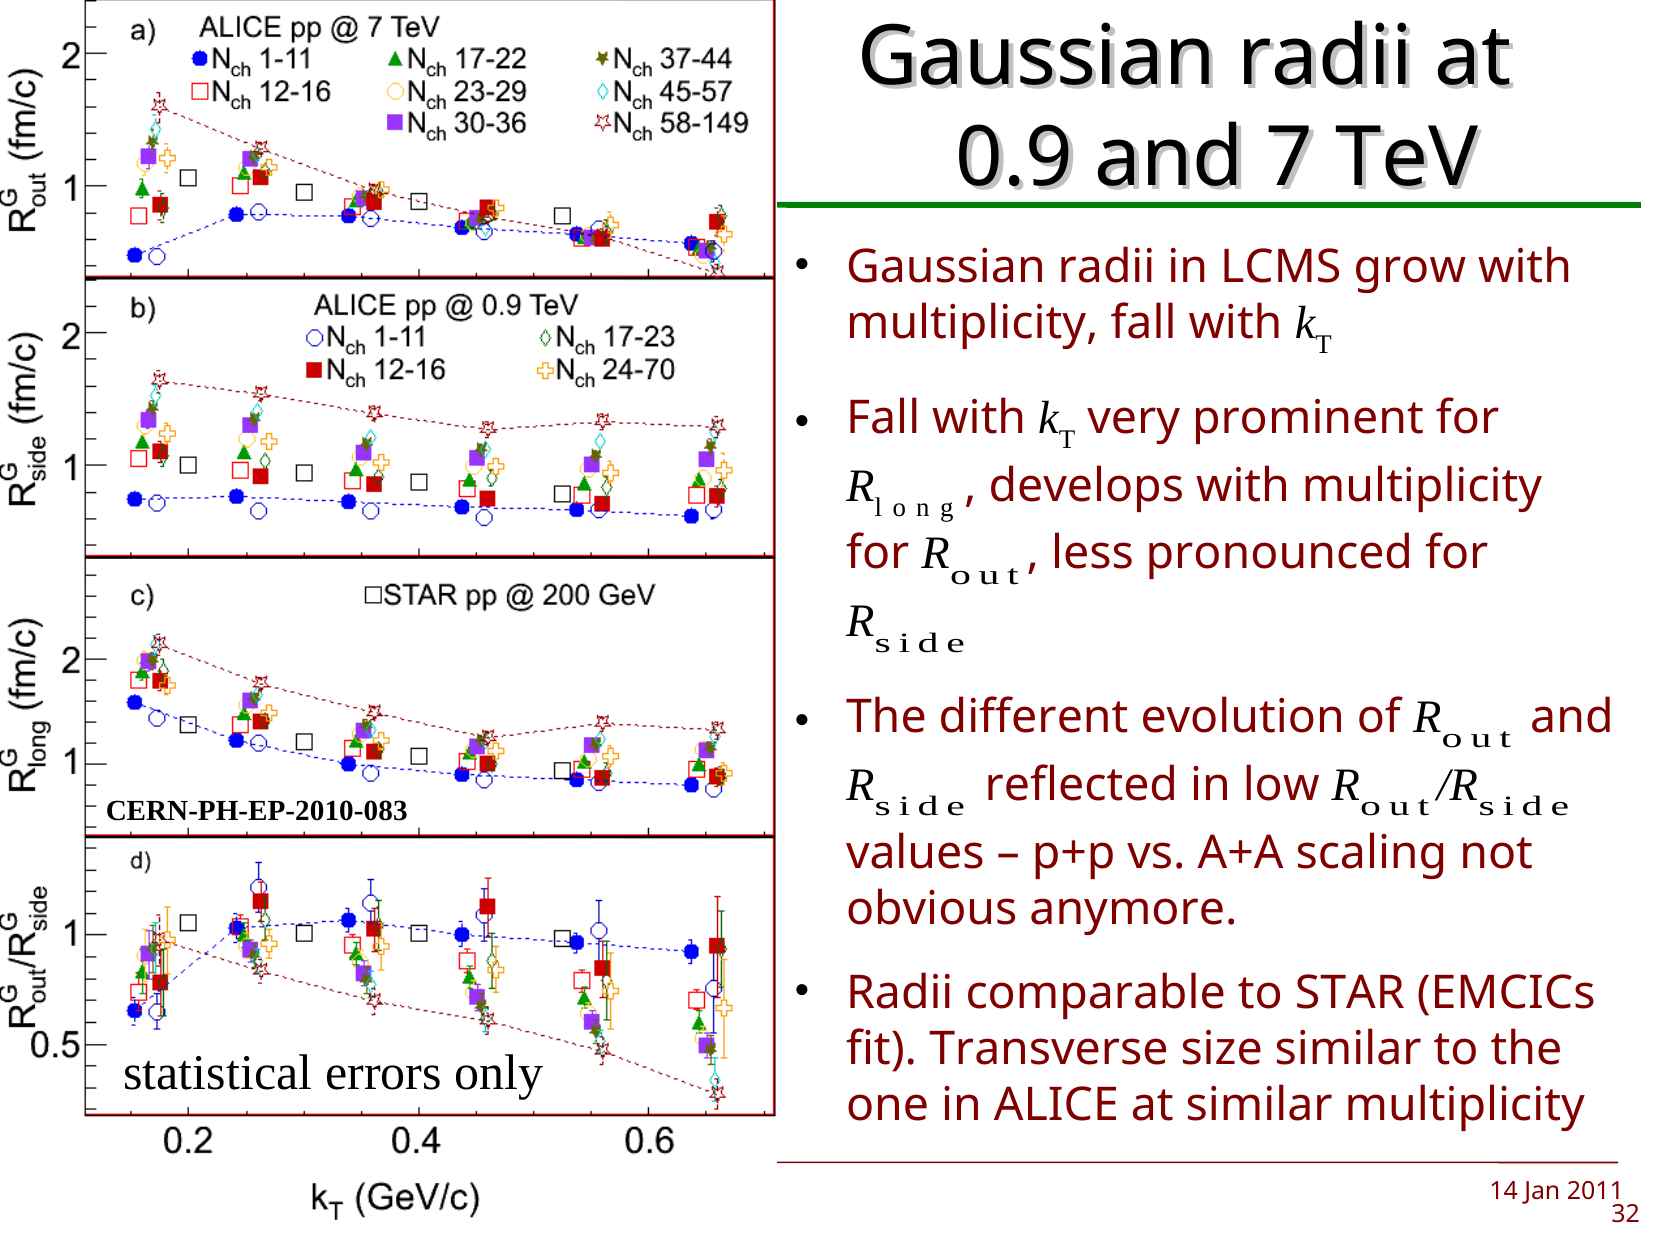

# Gaussian radii at 0.9 and 7 TeV
Gaussian radii in LCMS grow with multiplicity, fall with kT
Fall with kT very prominent for Rlong, develops with multiplicity for Rout, less pronounced for Rside
The different evolution of Rout and Rside reflected in low Rout/Rside values – p+p vs. A+A scaling not obvious anymore.
Radii comparable to STAR (EMCICs fit). Transverse size similar to the one in ALICE at similar multiplicity
CERN-PH-EP-2010-083
statistical errors only